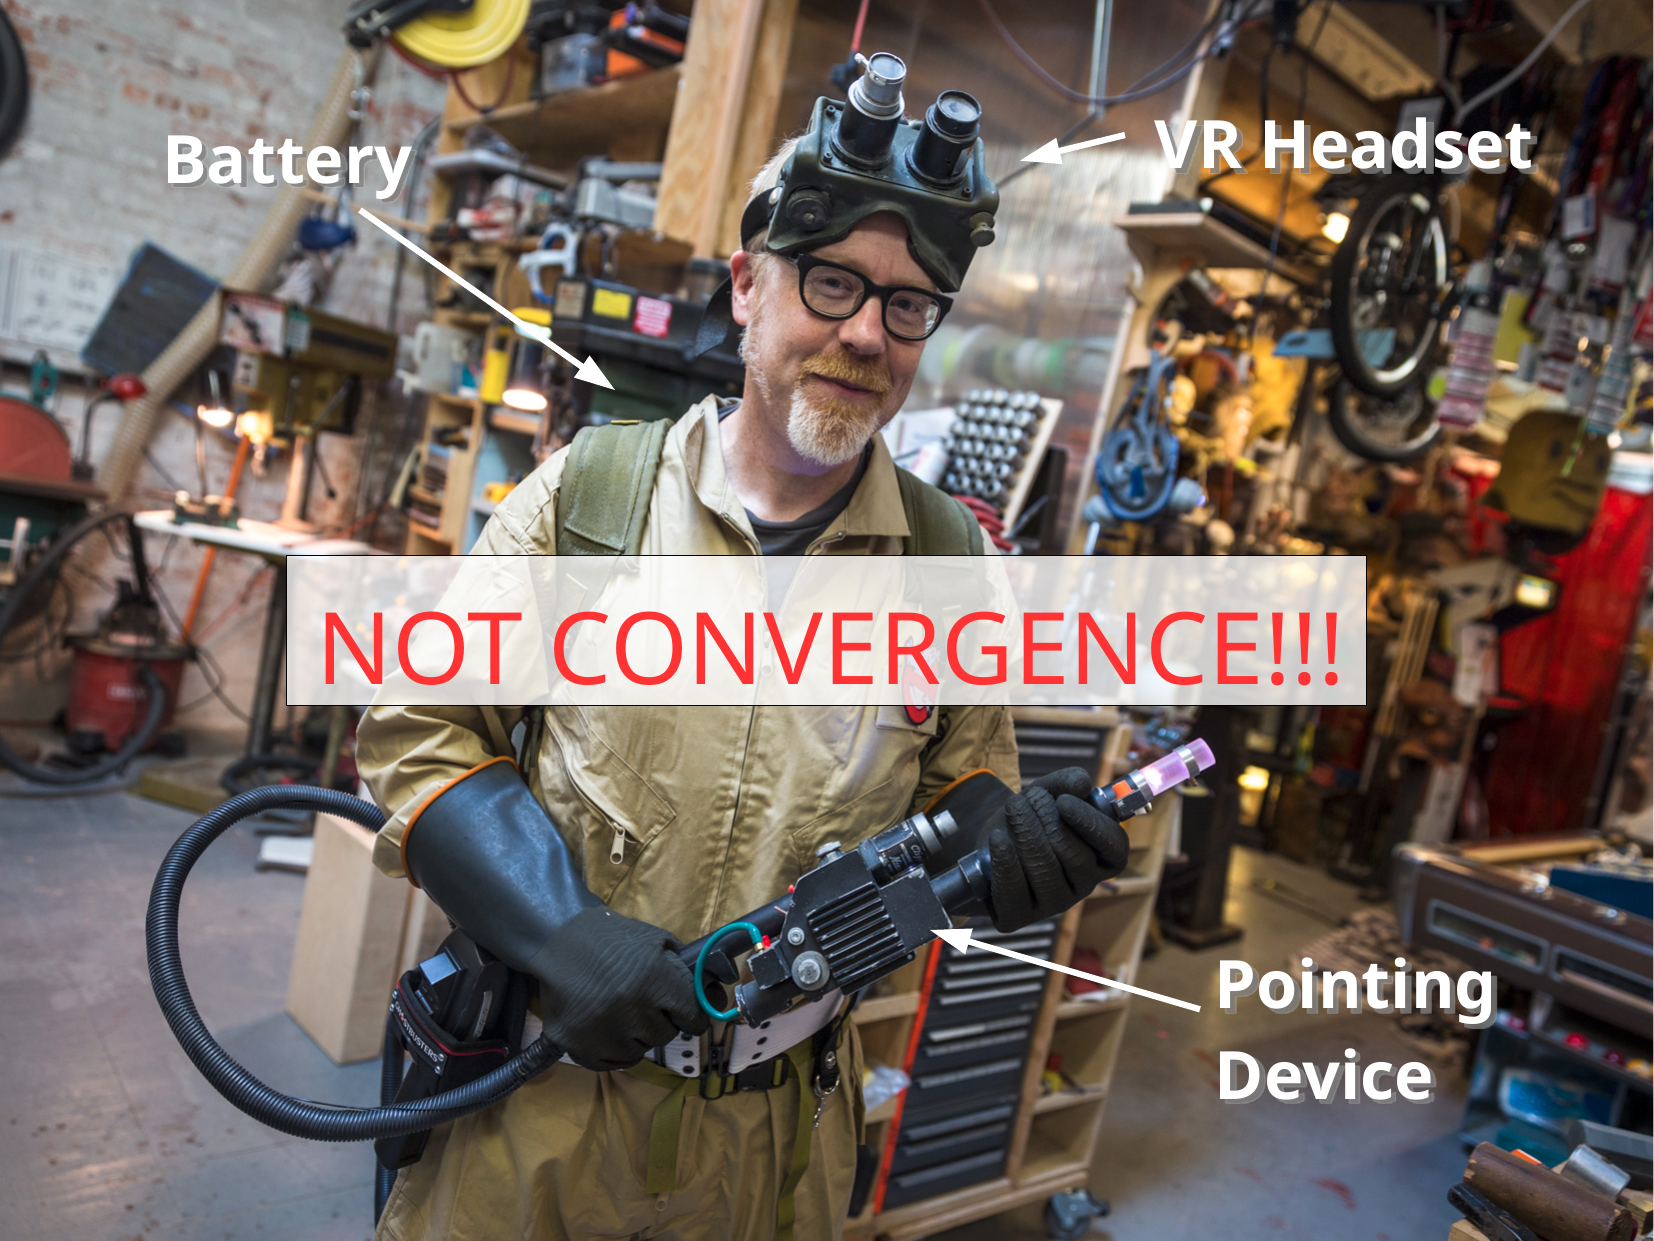

#
VR Headset
Battery
NOT CONVERGENCE!!!
Pointing
Device